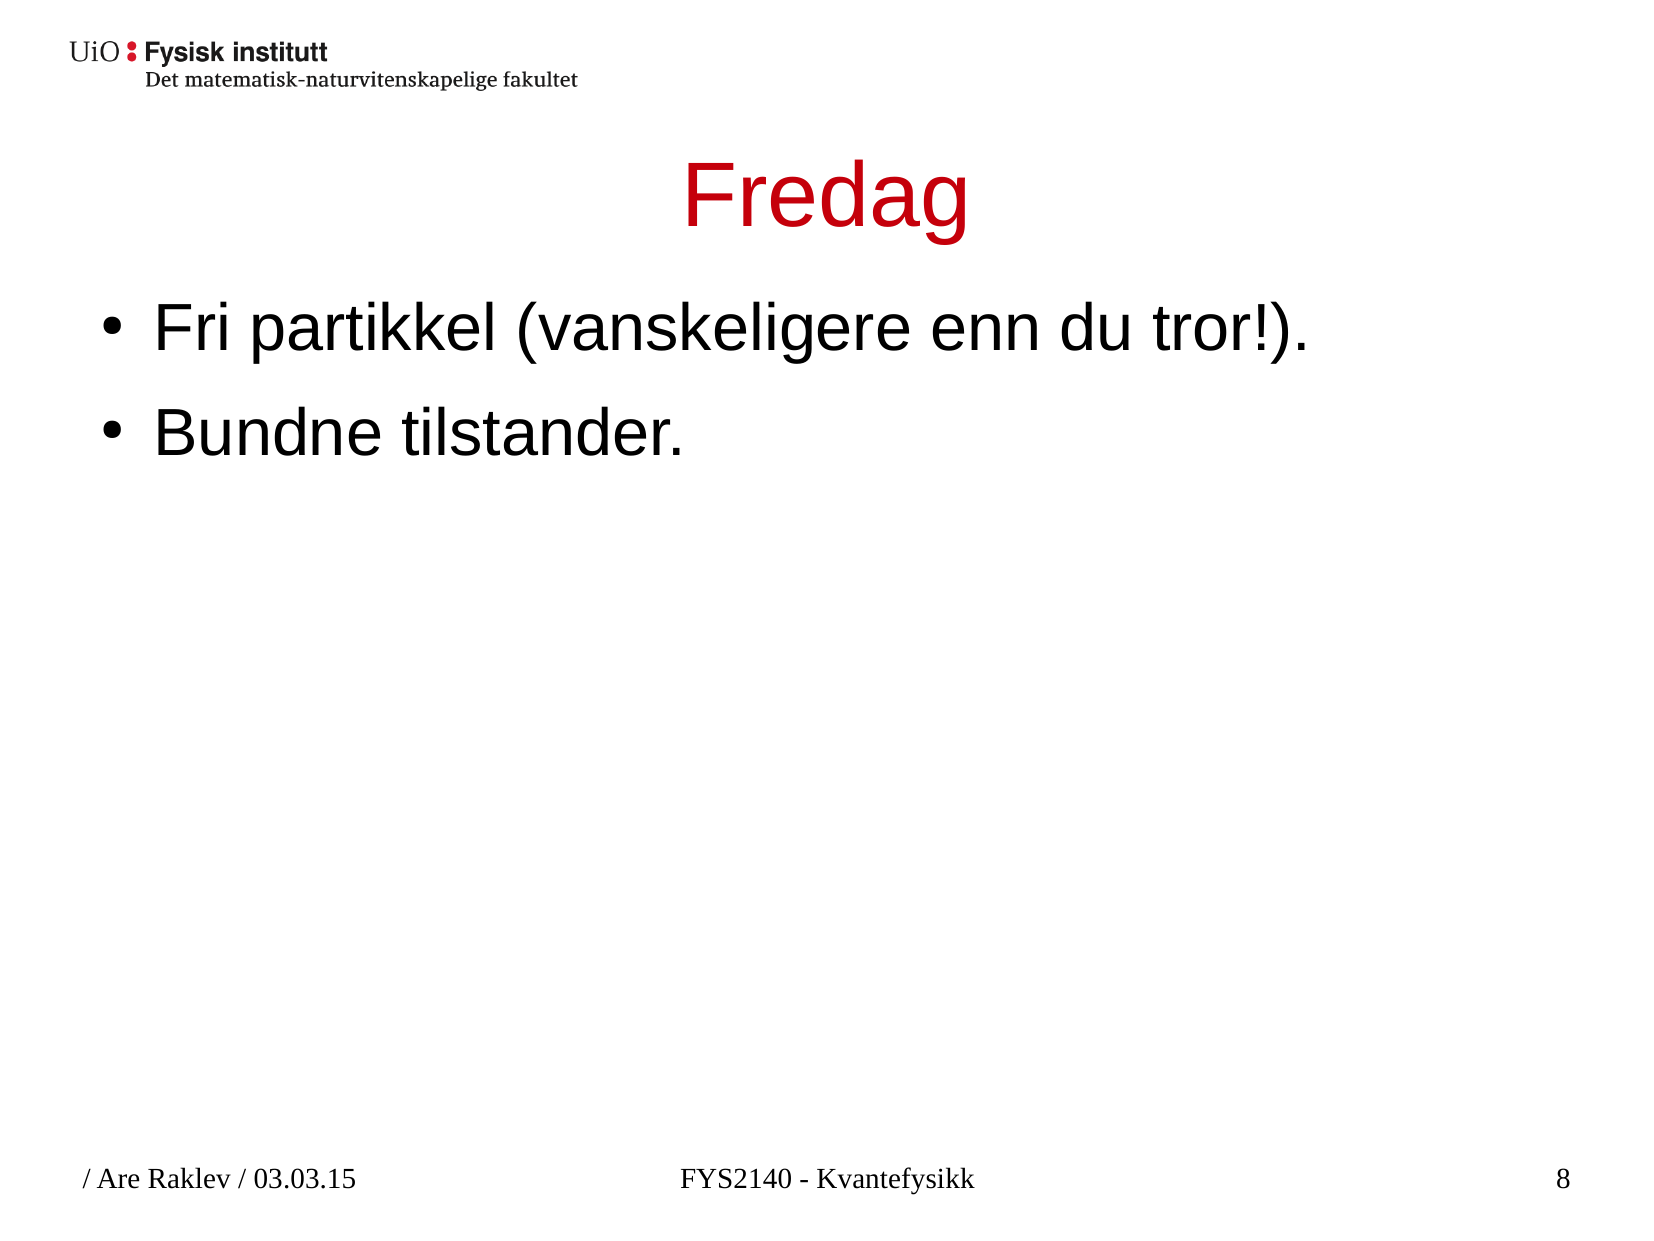

# Fredag
Fri partikkel (vanskeligere enn du tror!).
Bundne tilstander.
/ Are Raklev / 03.03.15
FYS2140 - Kvantefysikk
8